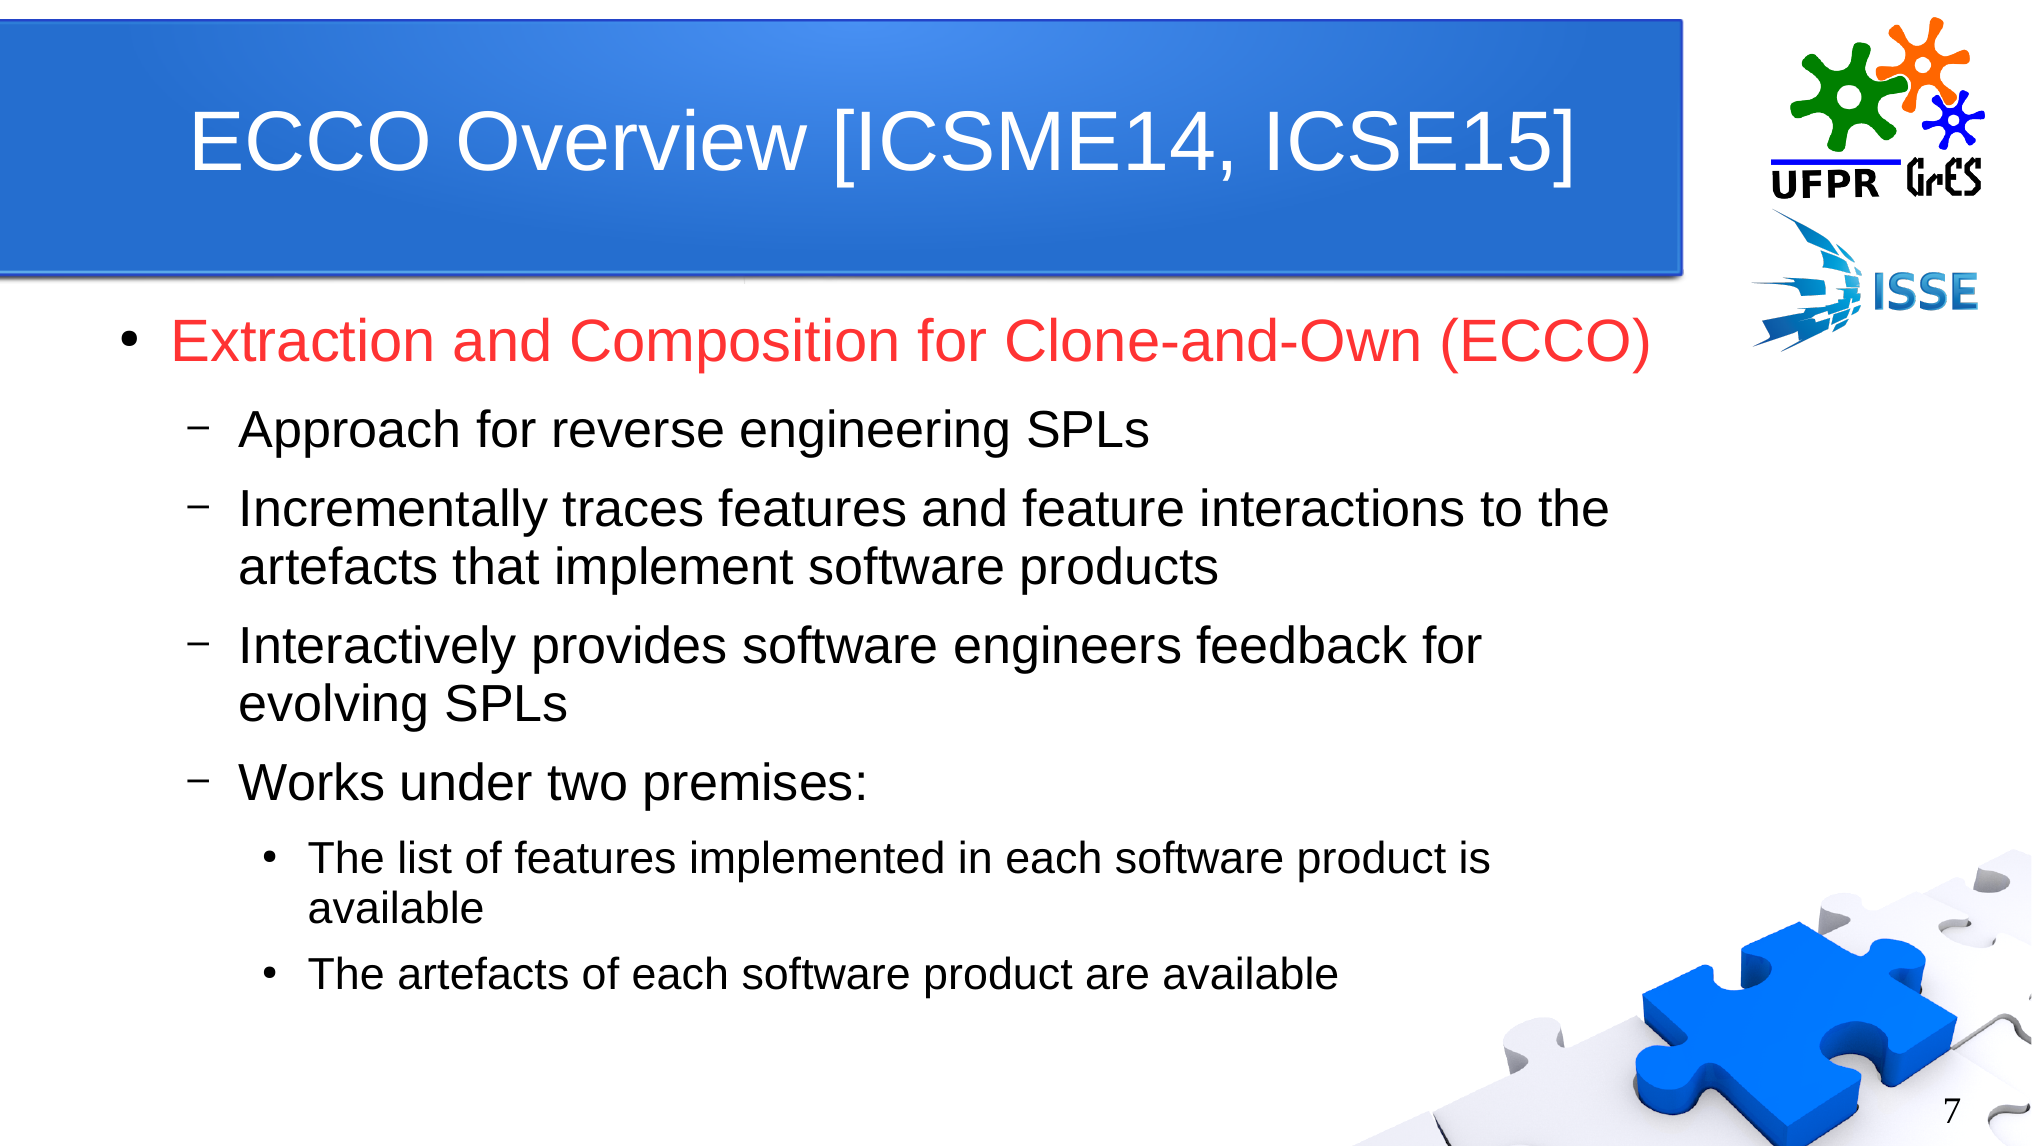

# ECCO Overview [ICSME14, ICSE15]
Extraction and Composition for Clone-and-Own (ECCO)
Approach for reverse engineering SPLs
Incrementally traces features and feature interactions to the artefacts that implement software products
Interactively provides software engineers feedback for evolving SPLs
Works under two premises:
The list of features implemented in each software product is available
The artefacts of each software product are available
7